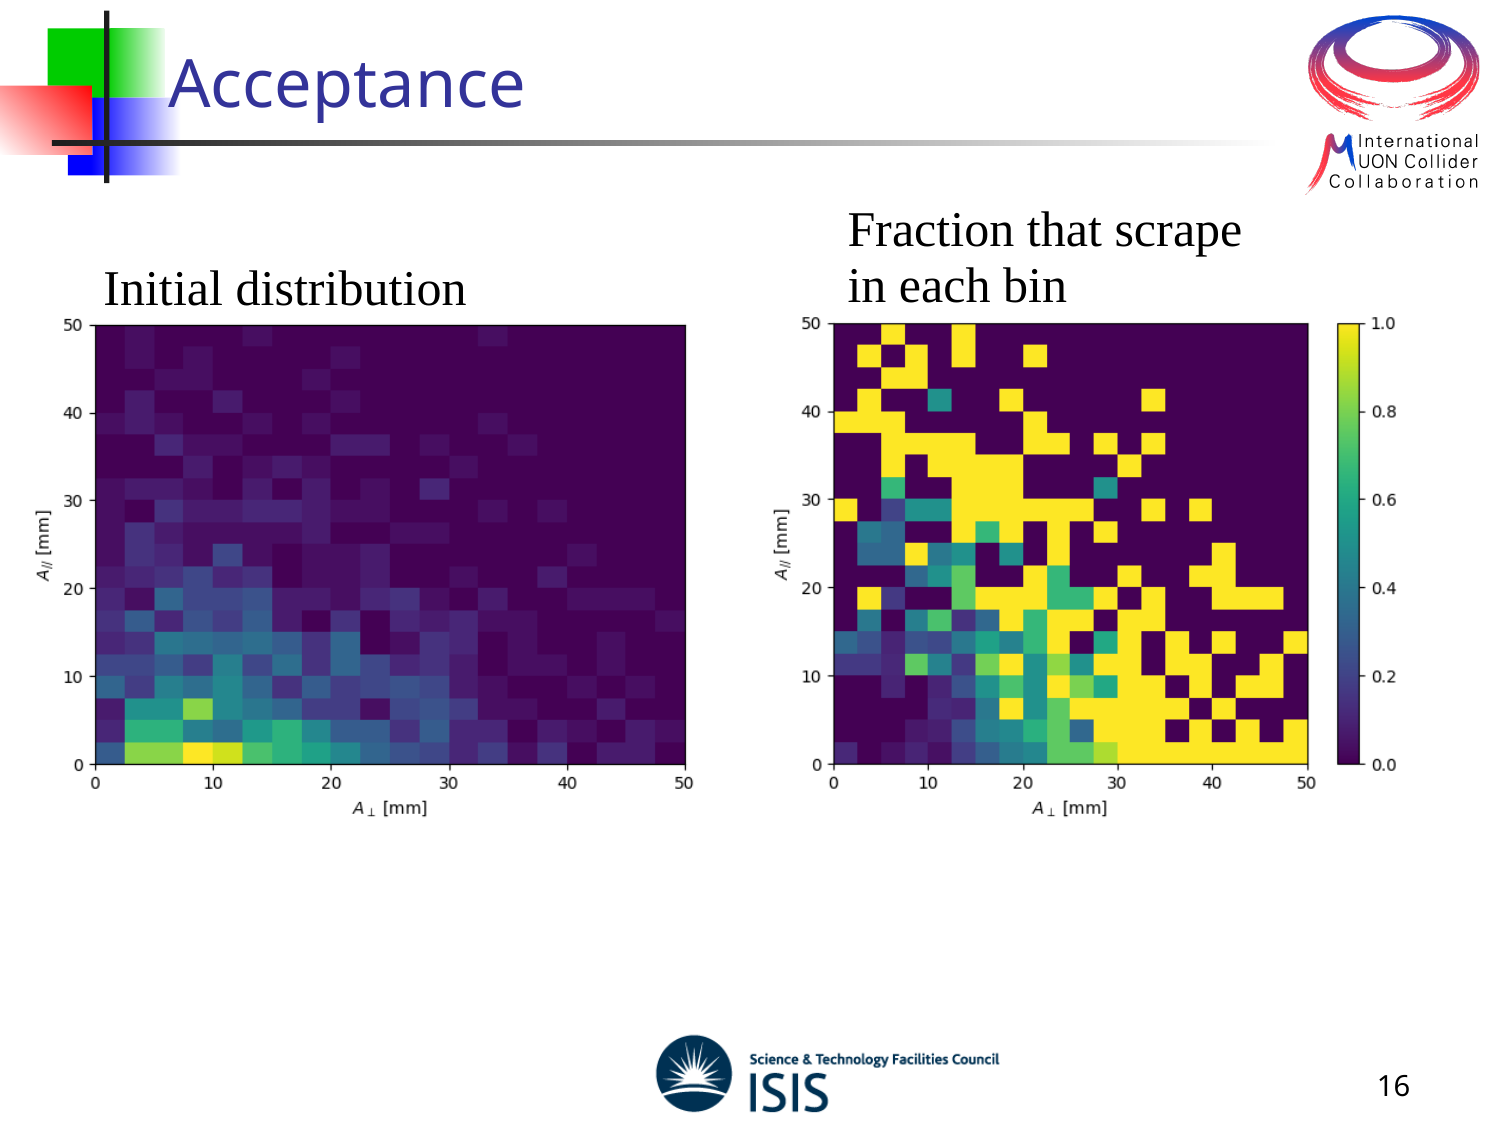

# Acceptance
Fraction that scrape
in each bin
Initial distribution
16